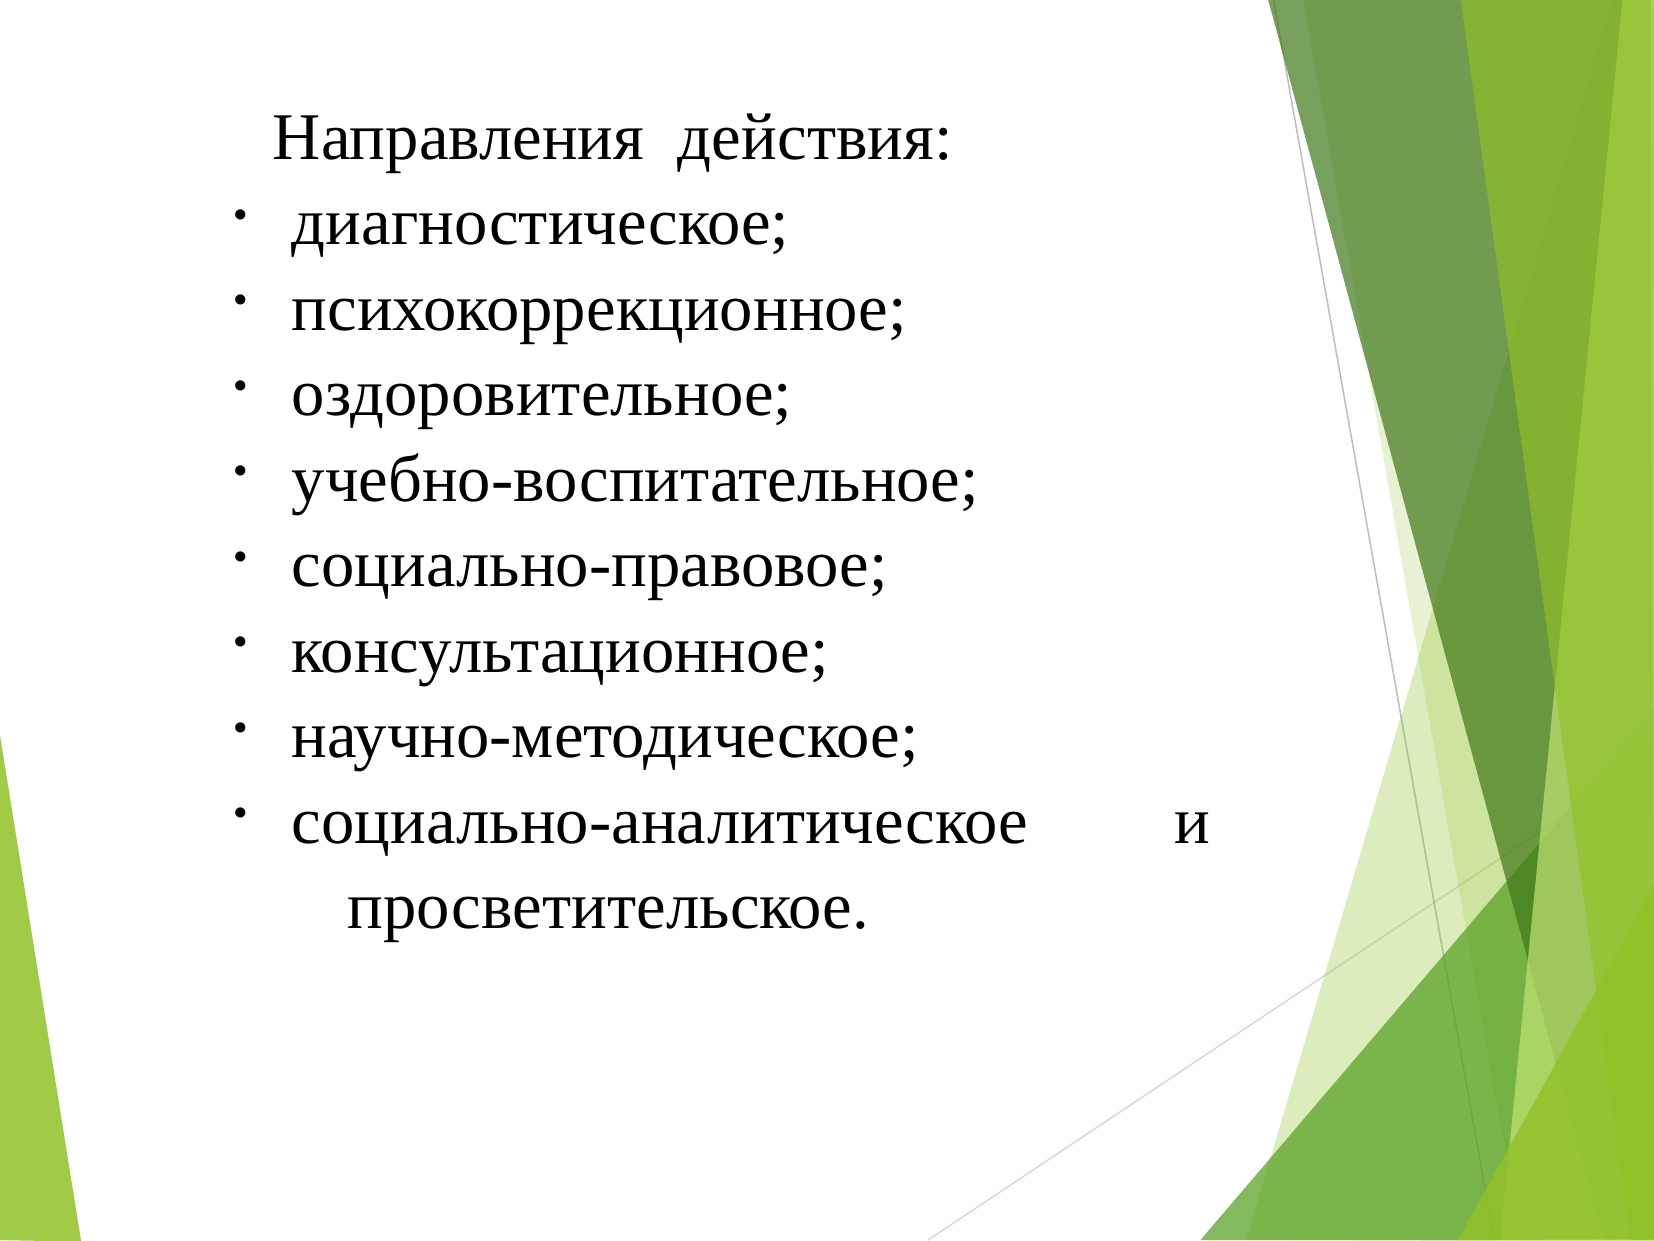

Направления  действия:
диагностическое;
психокоррекционное;
оздоровительное;
учебно-воспитательное;
социально-правовое;
консультационное;
научно-методическое;
социально-аналитическое и просветительское.